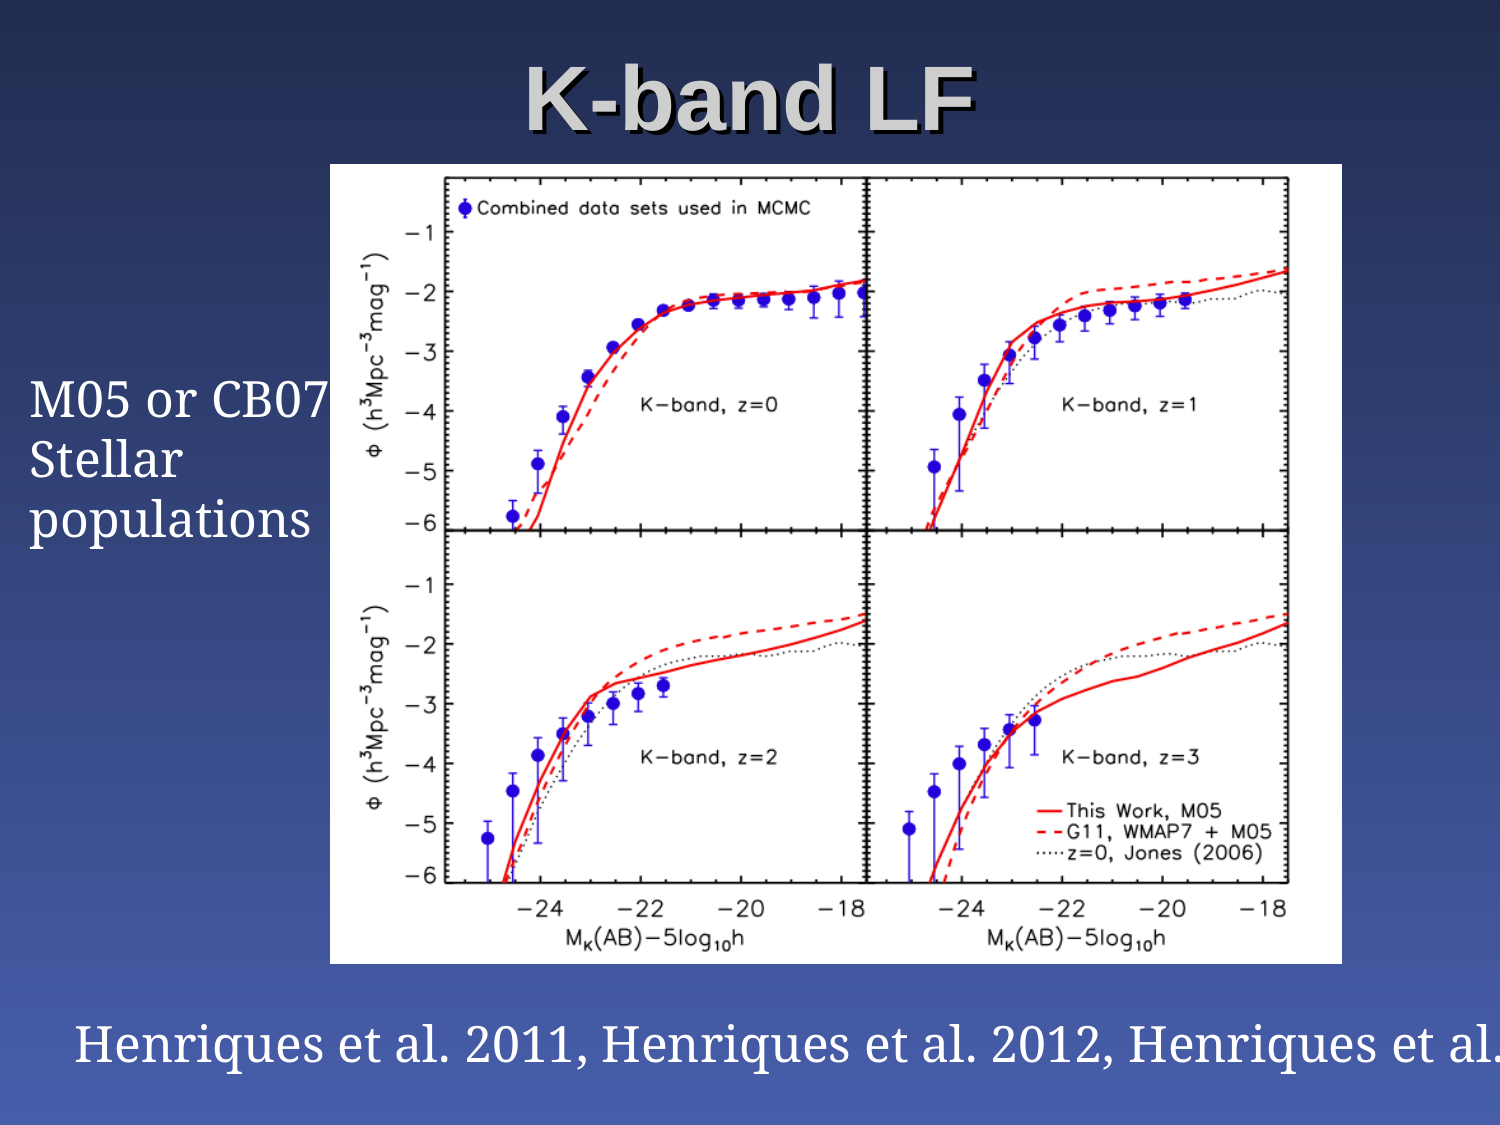

# K-band LF
M05 or CB07
Stellar
populations
Henriques et al. 2011, Henriques et al. 2012, Henriques et al. 2013a